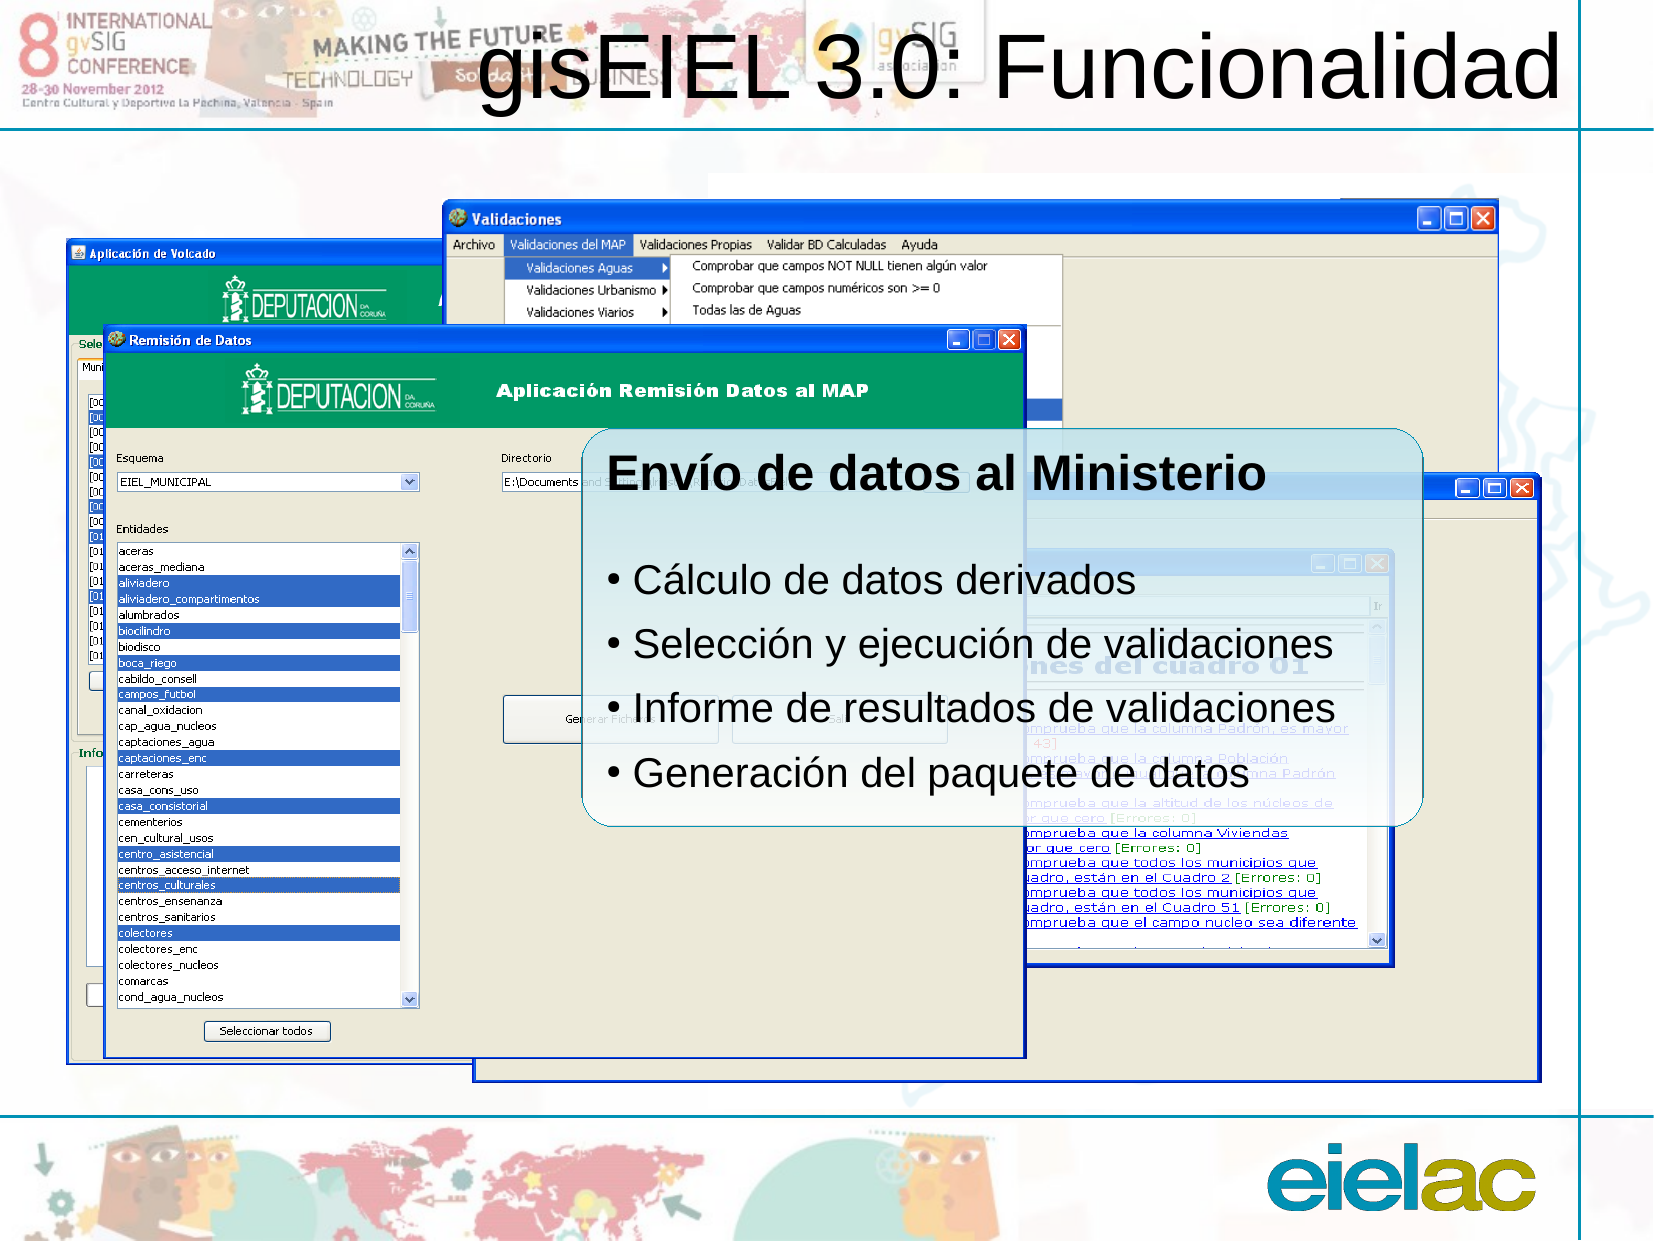

# gisEIEL 3.0: Funcionalidad
Envío de datos al Ministerio
 Cálculo de datos derivados
 Selección y ejecución de validaciones
 Informe de resultados de validaciones
 Generación del paquete de datos